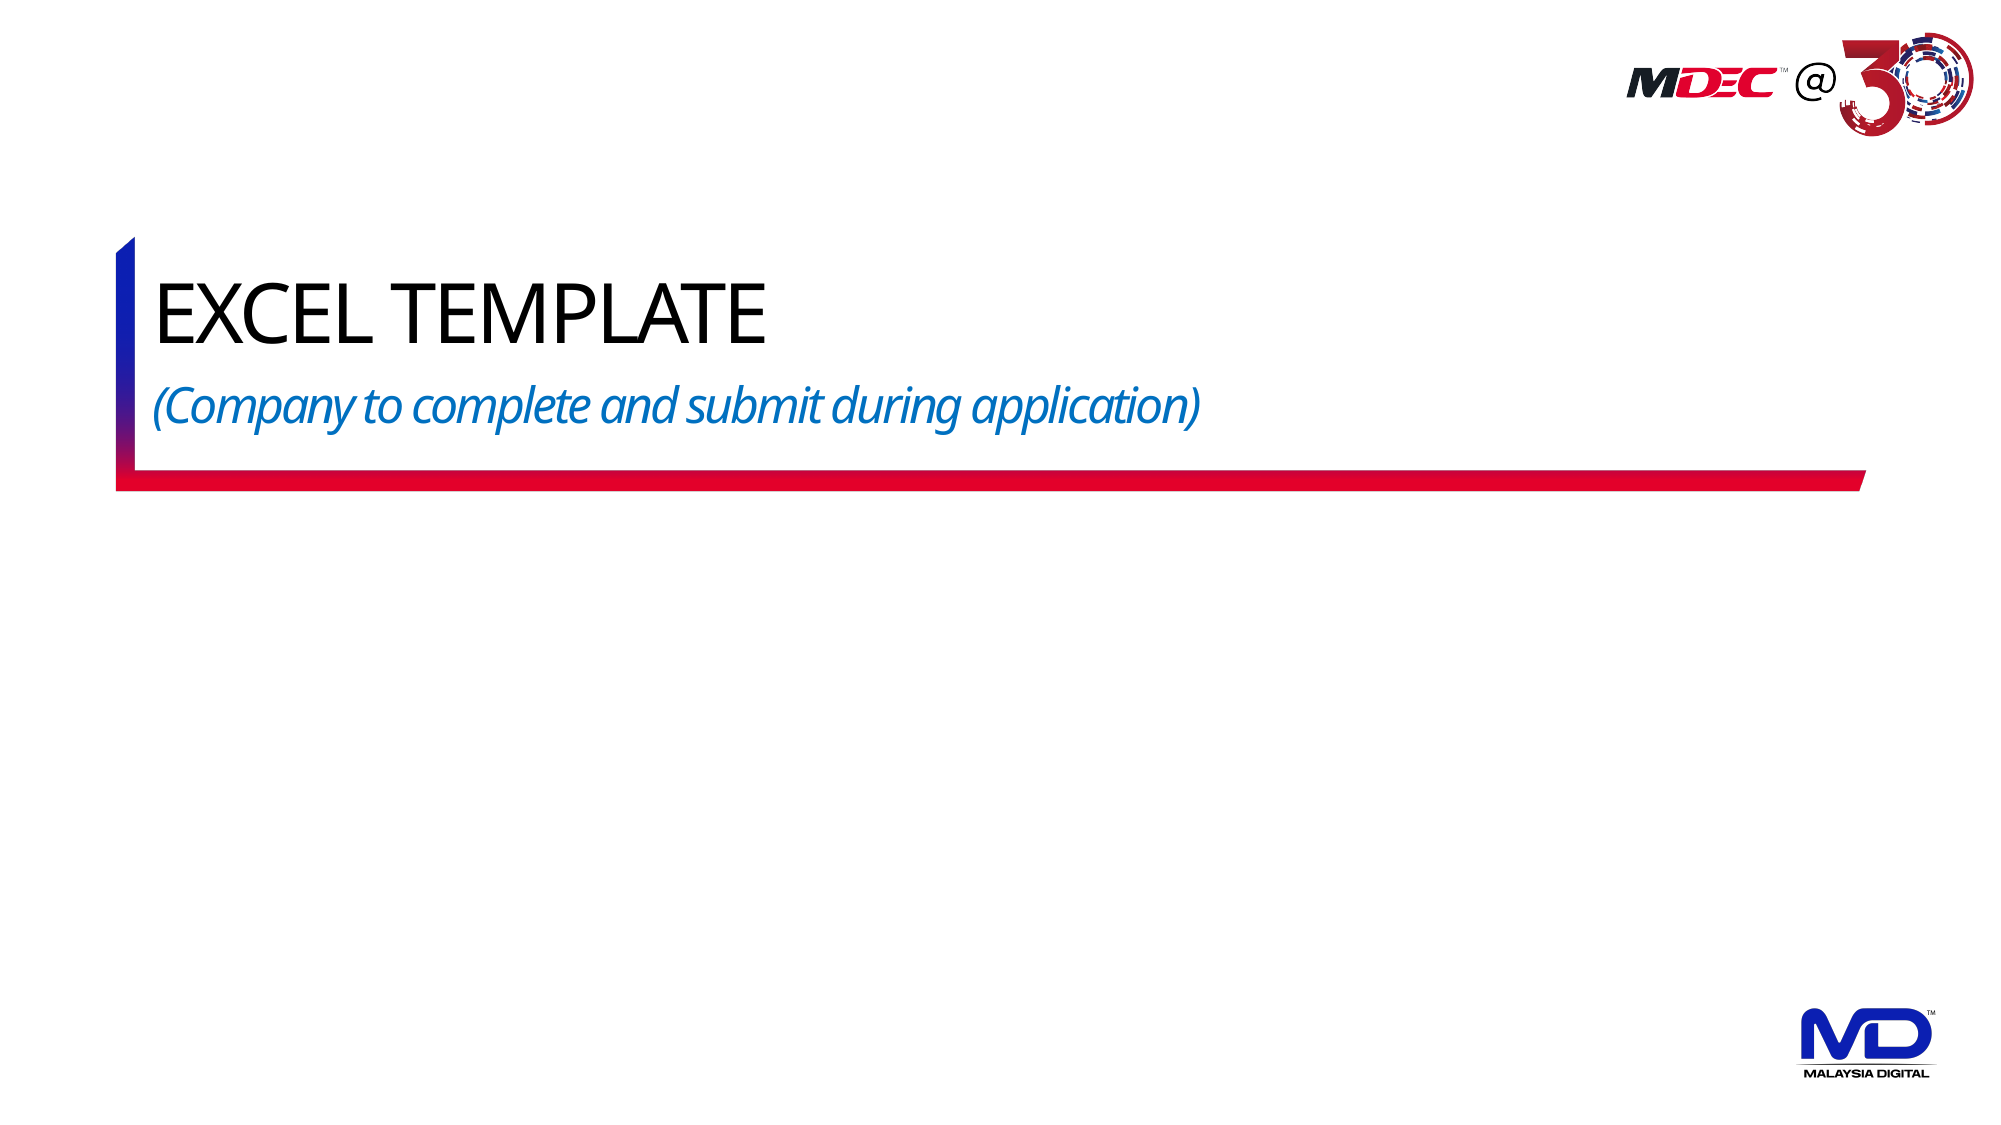

# EXCEL TEMPLATE (Company to complete and submit during application)